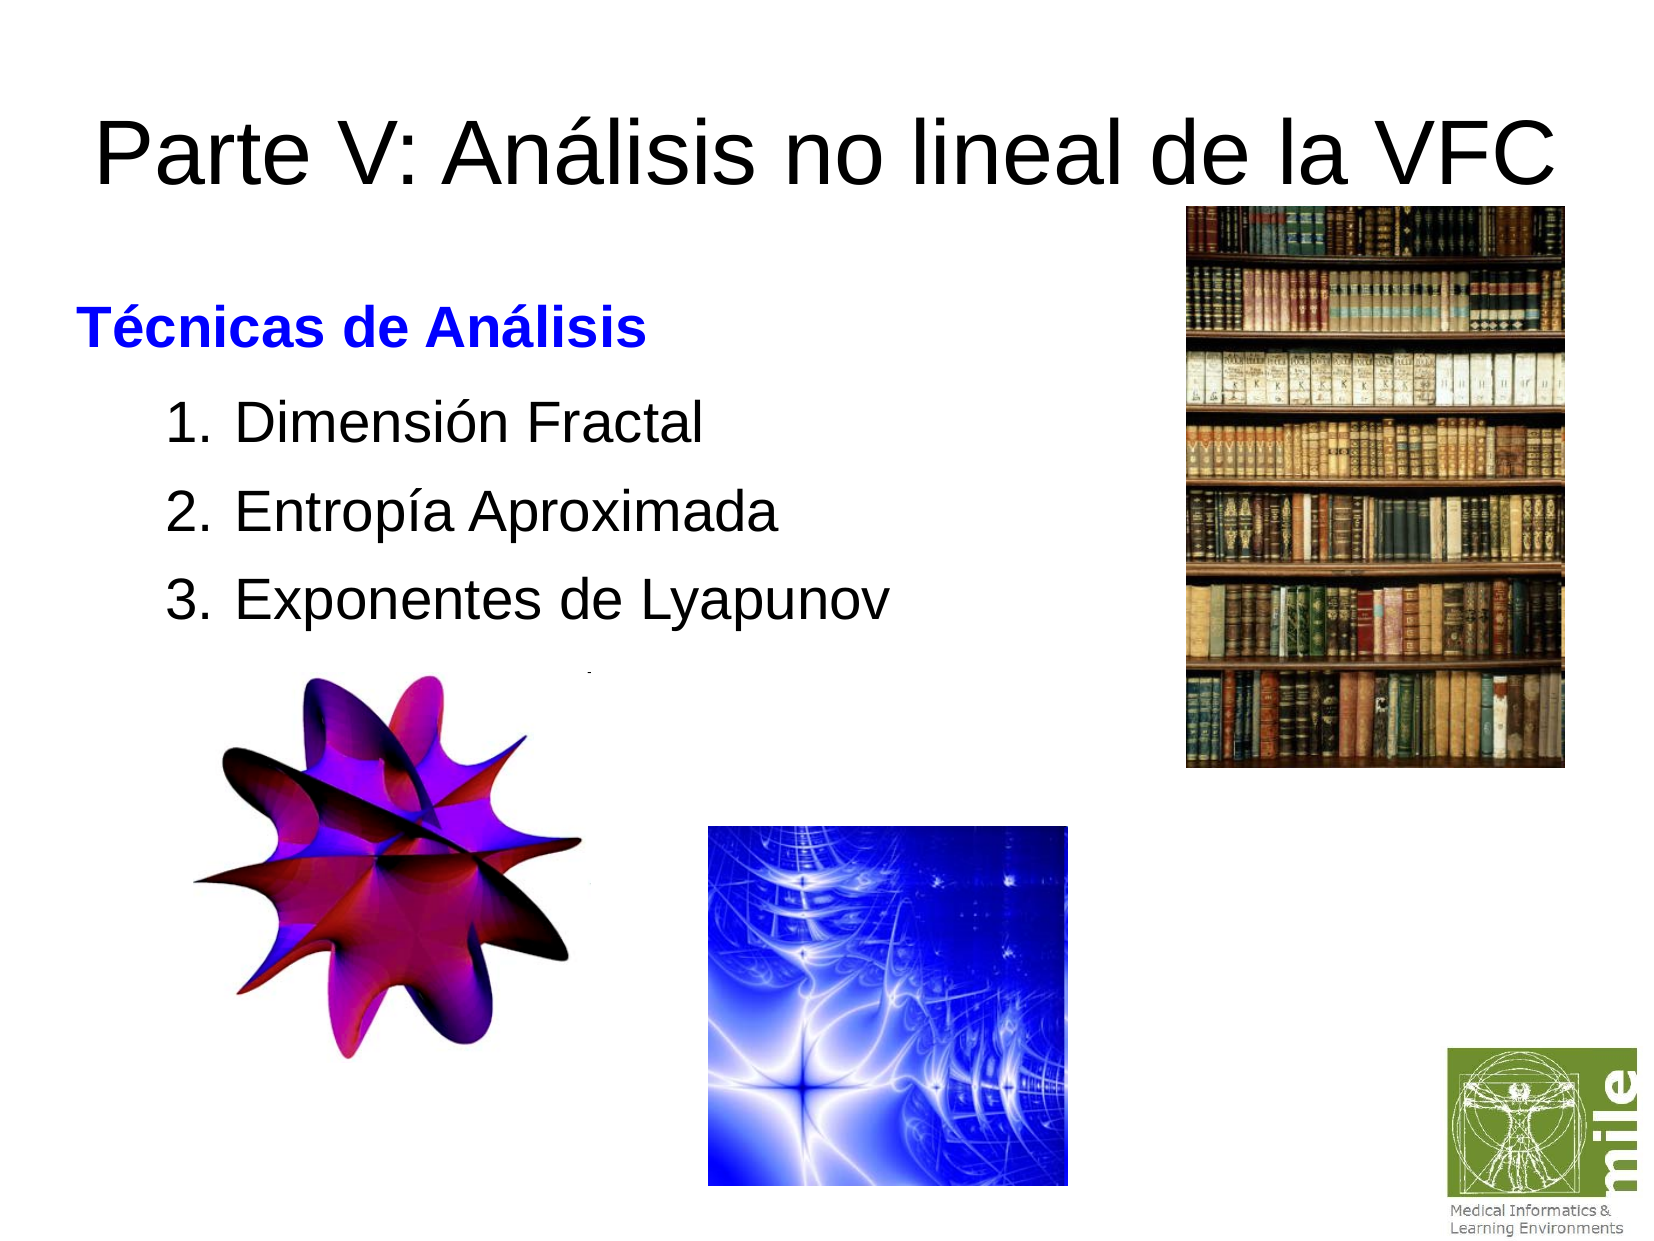

# Parte V: Análisis no lineal de la VFC
Técnicas de Análisis
 Dimensión Fractal
 Entropía Aproximada
 Exponentes de Lyapunov